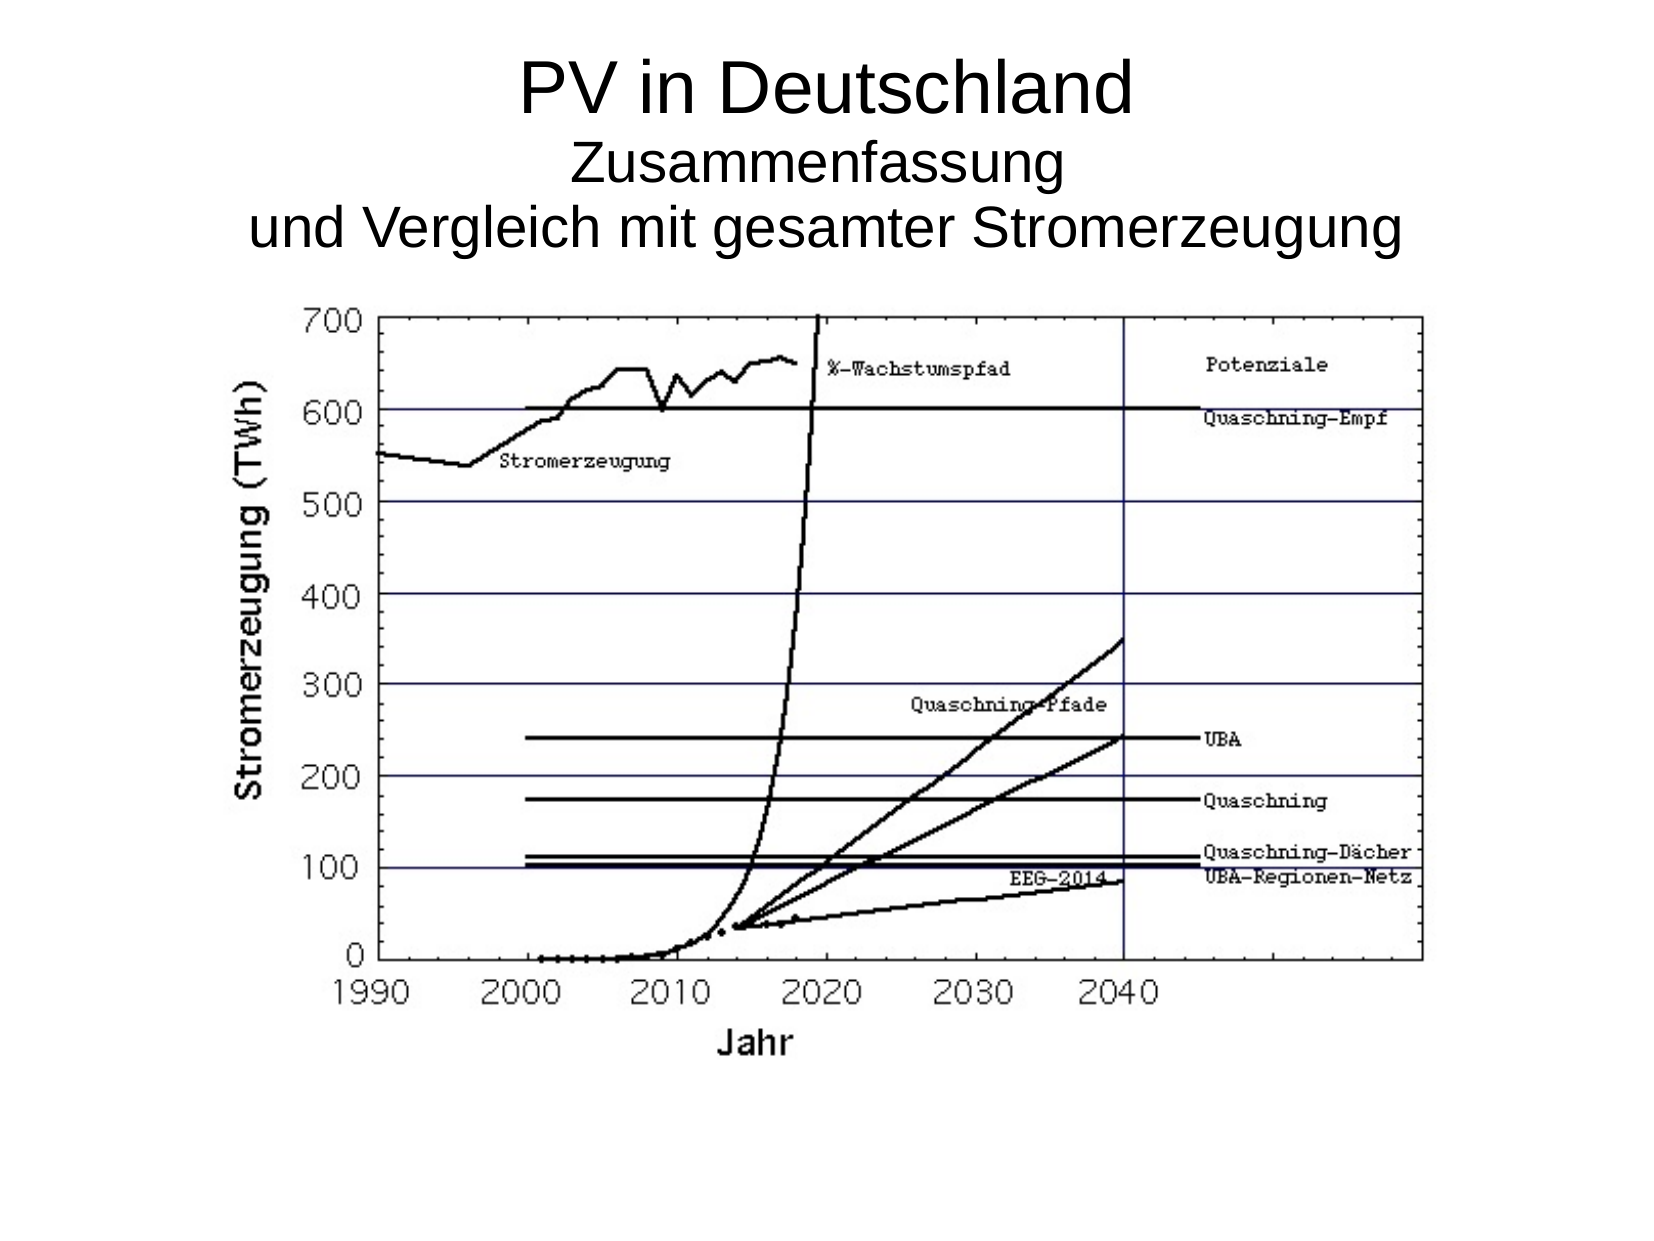

# PV in Deutschland Zusammenfassung und Vergleich mit gesamter Stromerzeugung